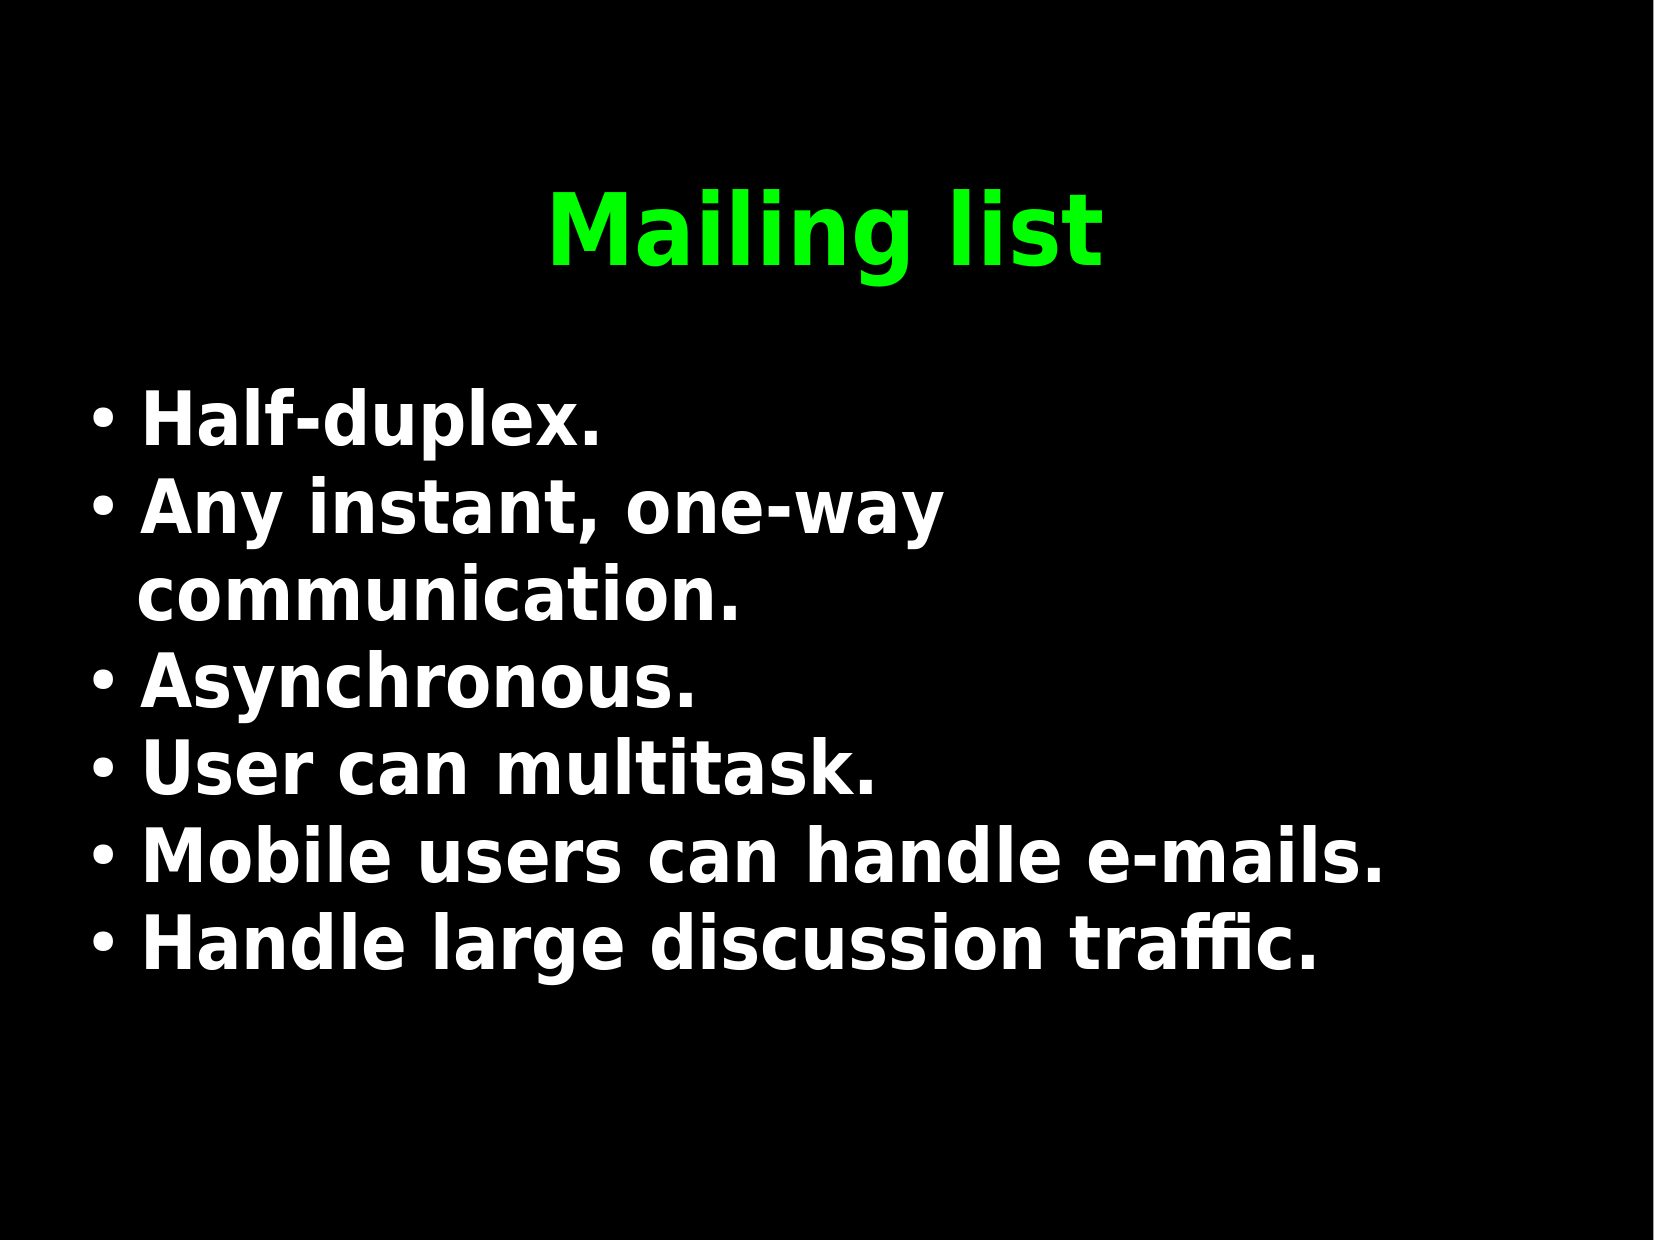

Mailing list
 Half-duplex.
 Any instant, one-way
 communication.
 Asynchronous.
 User can multitask.
 Mobile users can handle e-mails.
 Handle large discussion traffic.